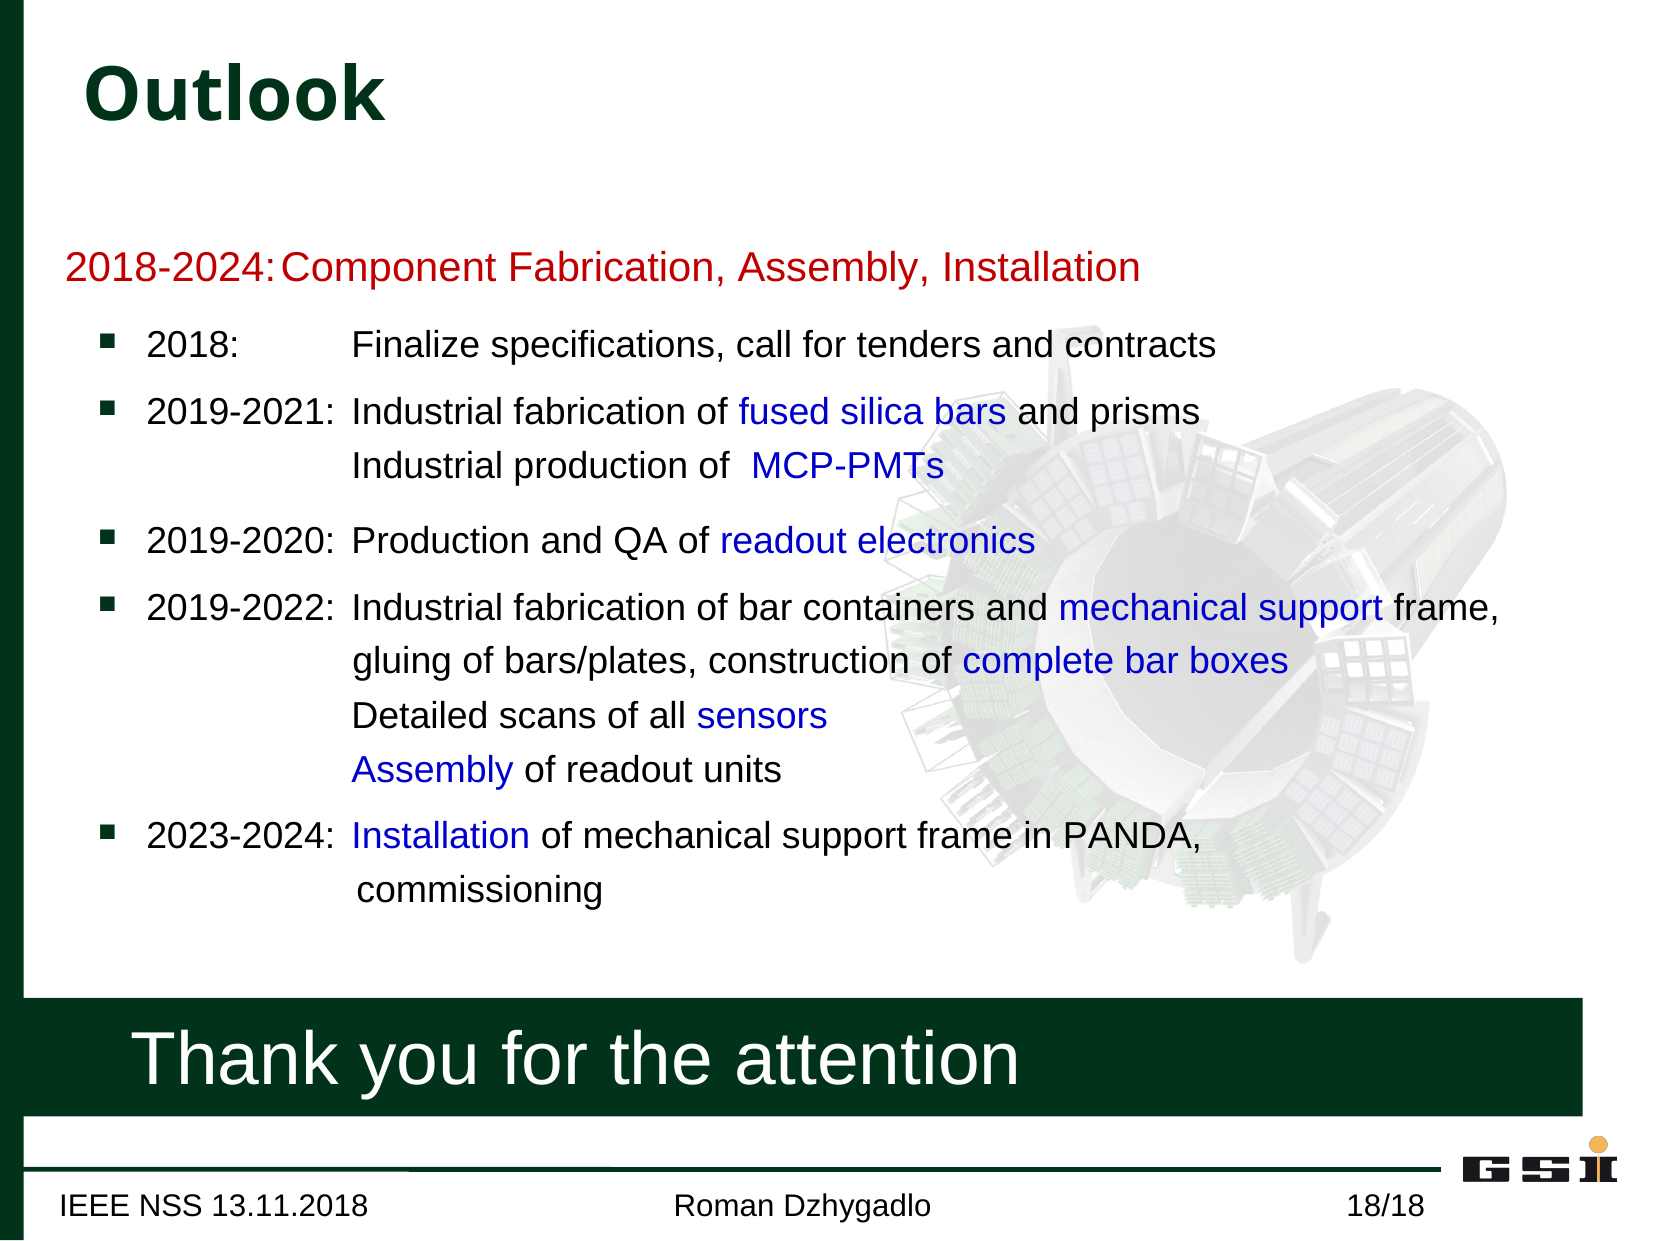

# Outlook
2018-2024:	Component Fabrication, Assembly, Installation
 2018:			Finalize specifications, call for tenders and contracts
 2019-2021: 	Industrial fabrication of fused silica bars and prisms
					Industrial production of MCP-PMTs
 2019-2020: 	Production and QA of readout electronics
 2019-2022: 	Industrial fabrication of bar containers and mechanical support frame,
			 gluing of bars/plates, construction of complete bar boxes
					Detailed scans of all sensors
					Assembly of readout units
 2023-2024:	Installation of mechanical support frame in PANDA,
				 commissioning
 Thank you for the attention
IEEE NSS 13.11.2018 Roman Dzhygadlo
18